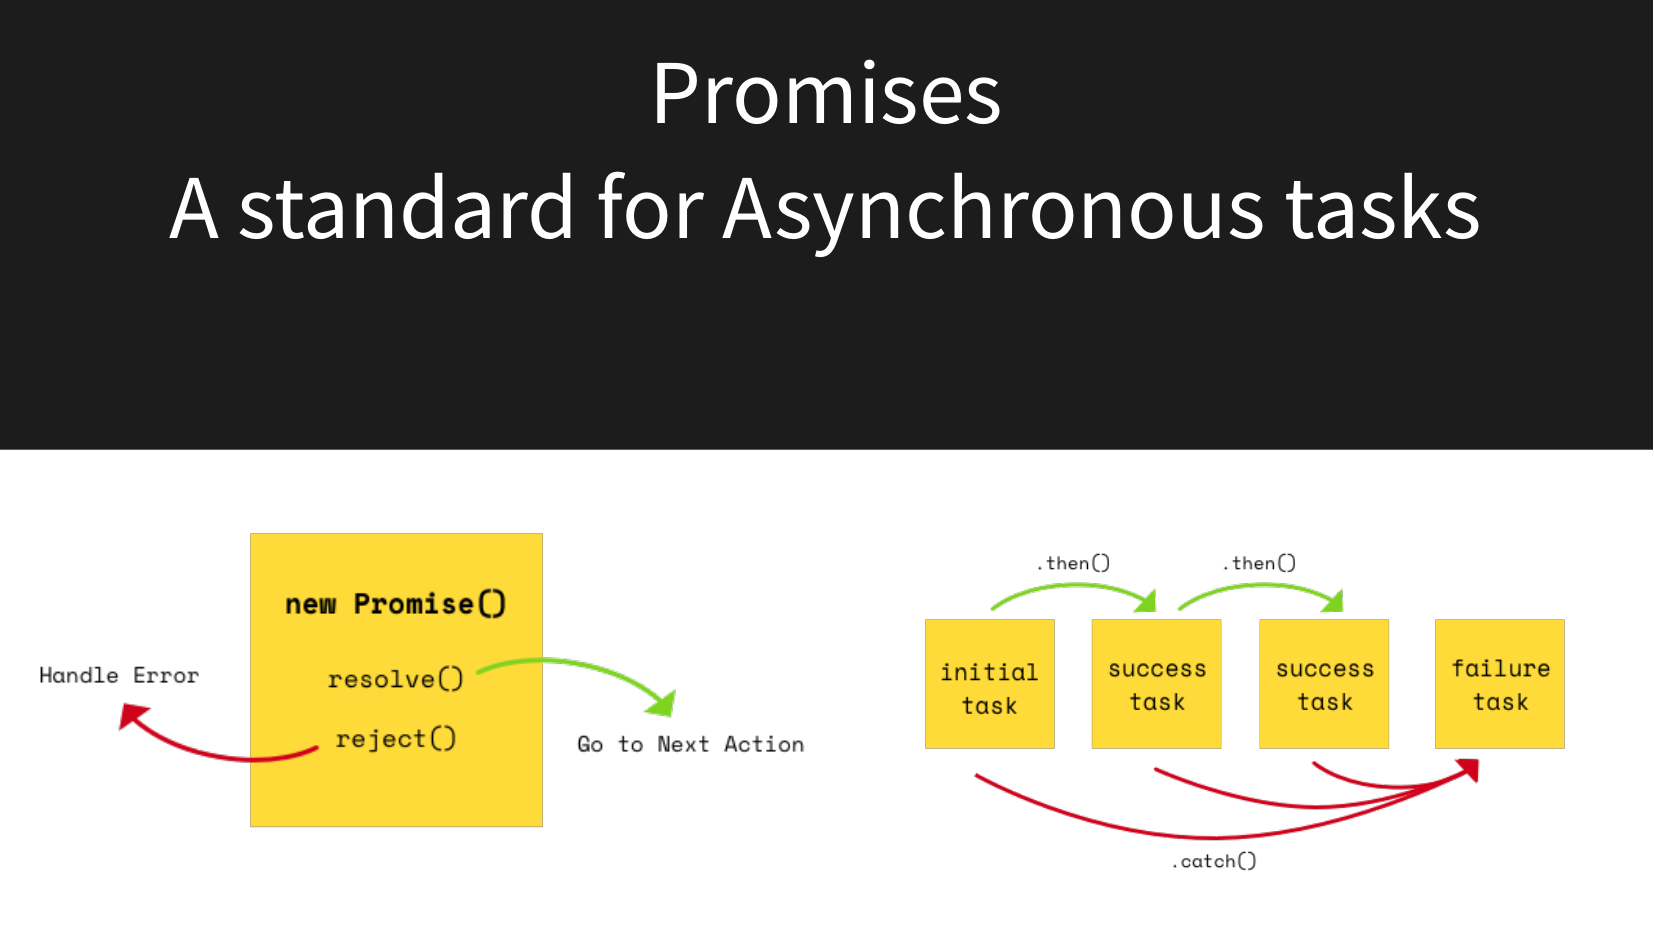

# Promises A standard for Asynchronous tasks